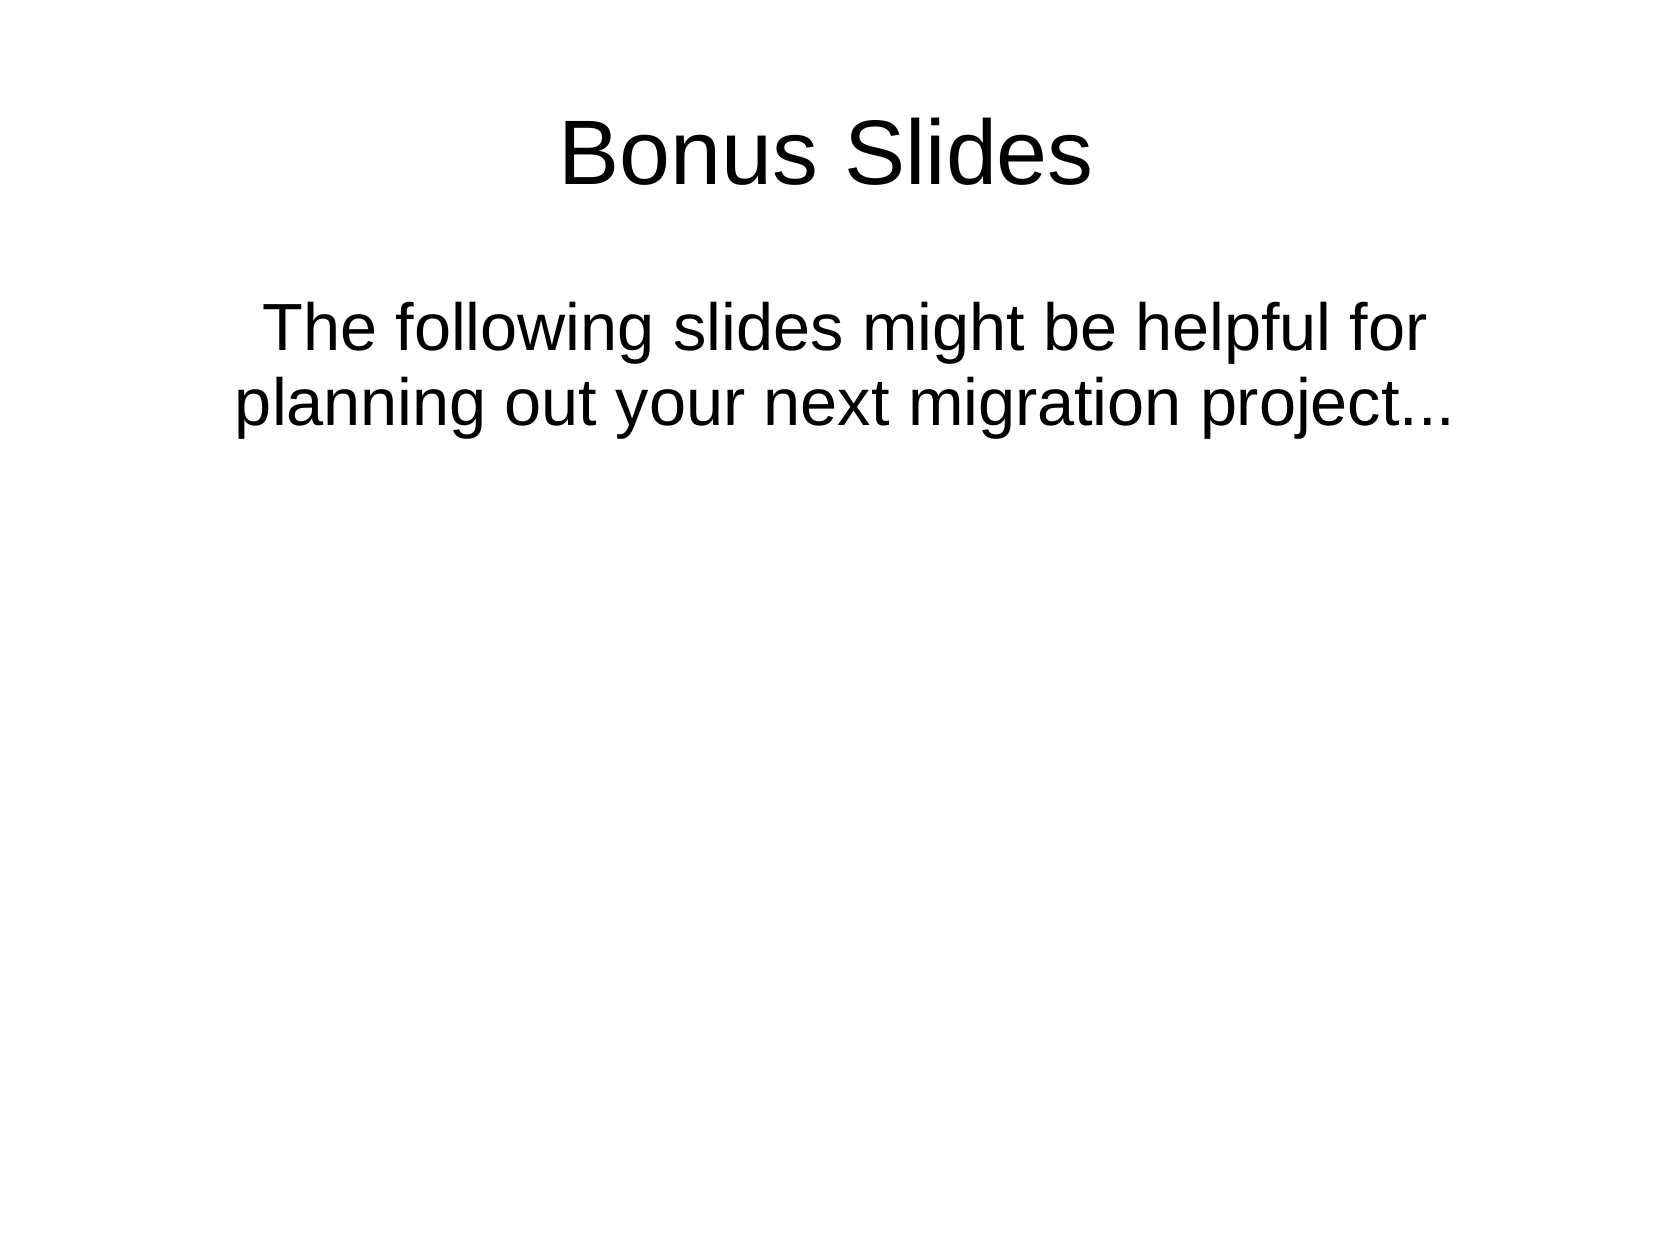

# Bonus Slides
The following slides might be helpful for planning out your next migration project...